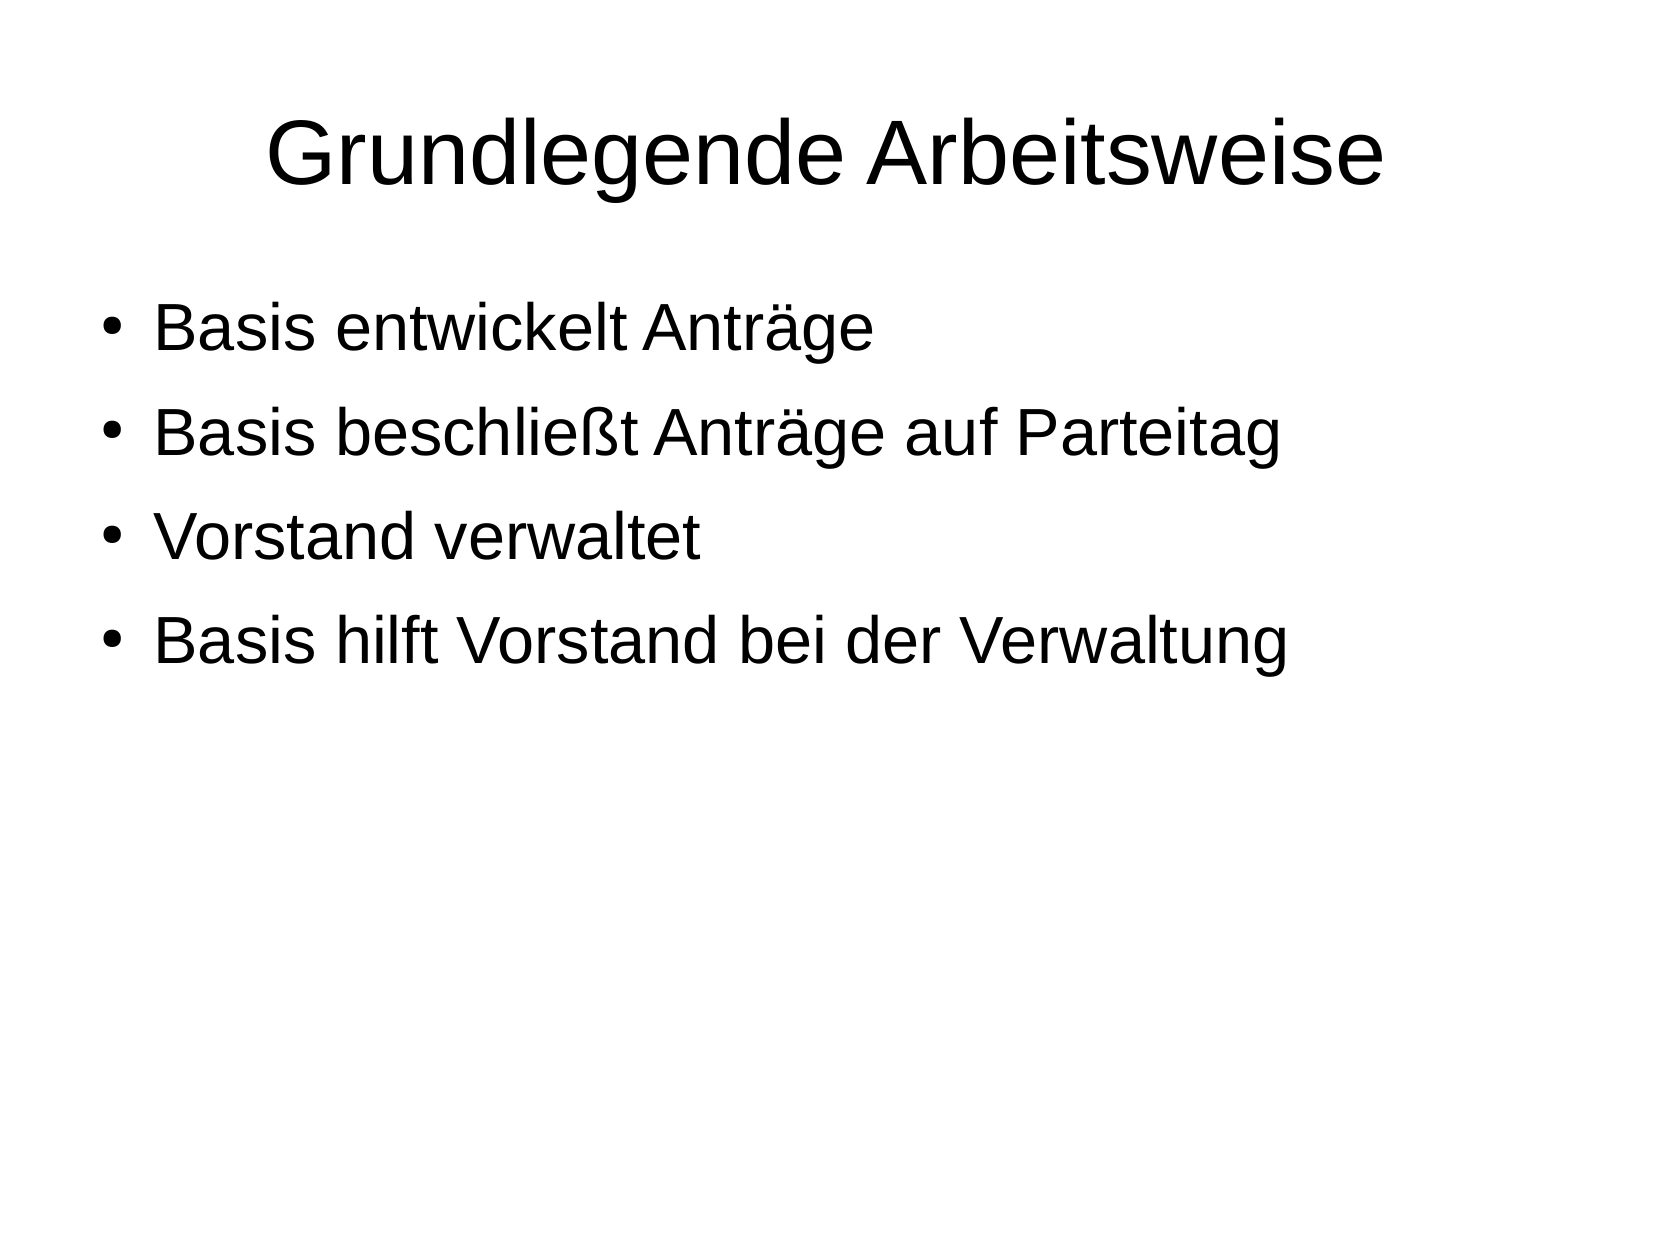

# Grundlegende Arbeitsweise
Basis entwickelt Anträge
Basis beschließt Anträge auf Parteitag
Vorstand verwaltet
Basis hilft Vorstand bei der Verwaltung